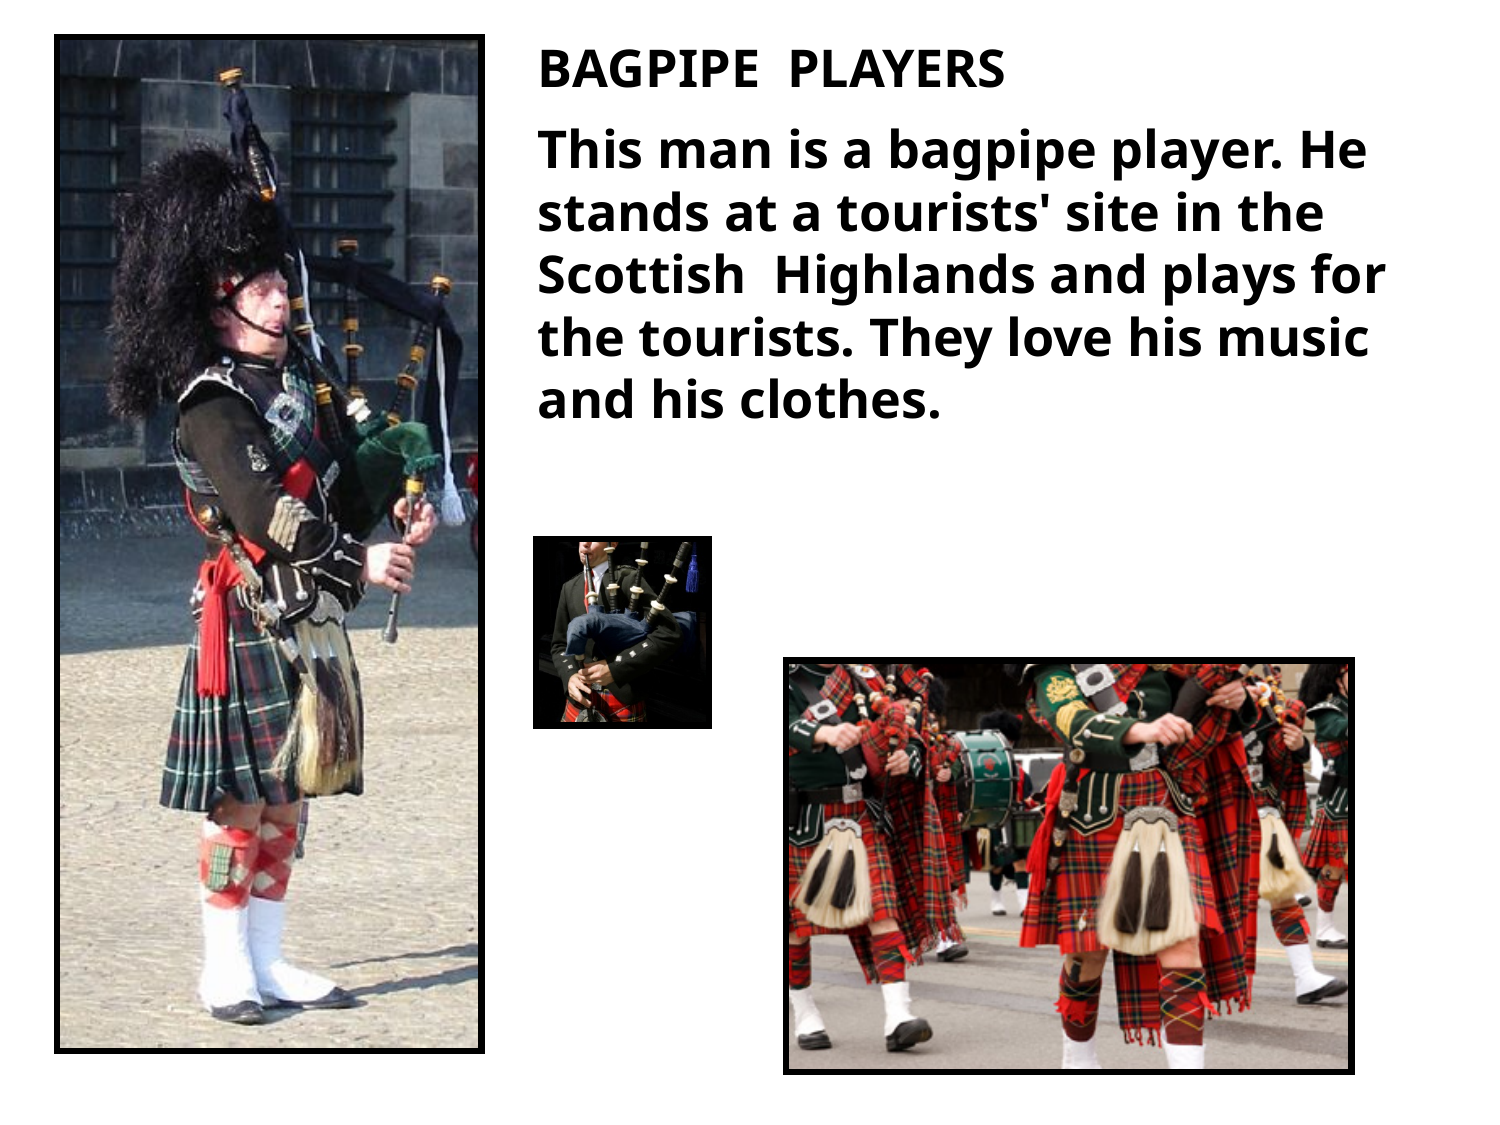

BAGPIPE PLAYERS
This man is a bagpipe player. He stands at a tourists' site in the Scottish Highlands and plays for the tourists. They love his music and his clothes.